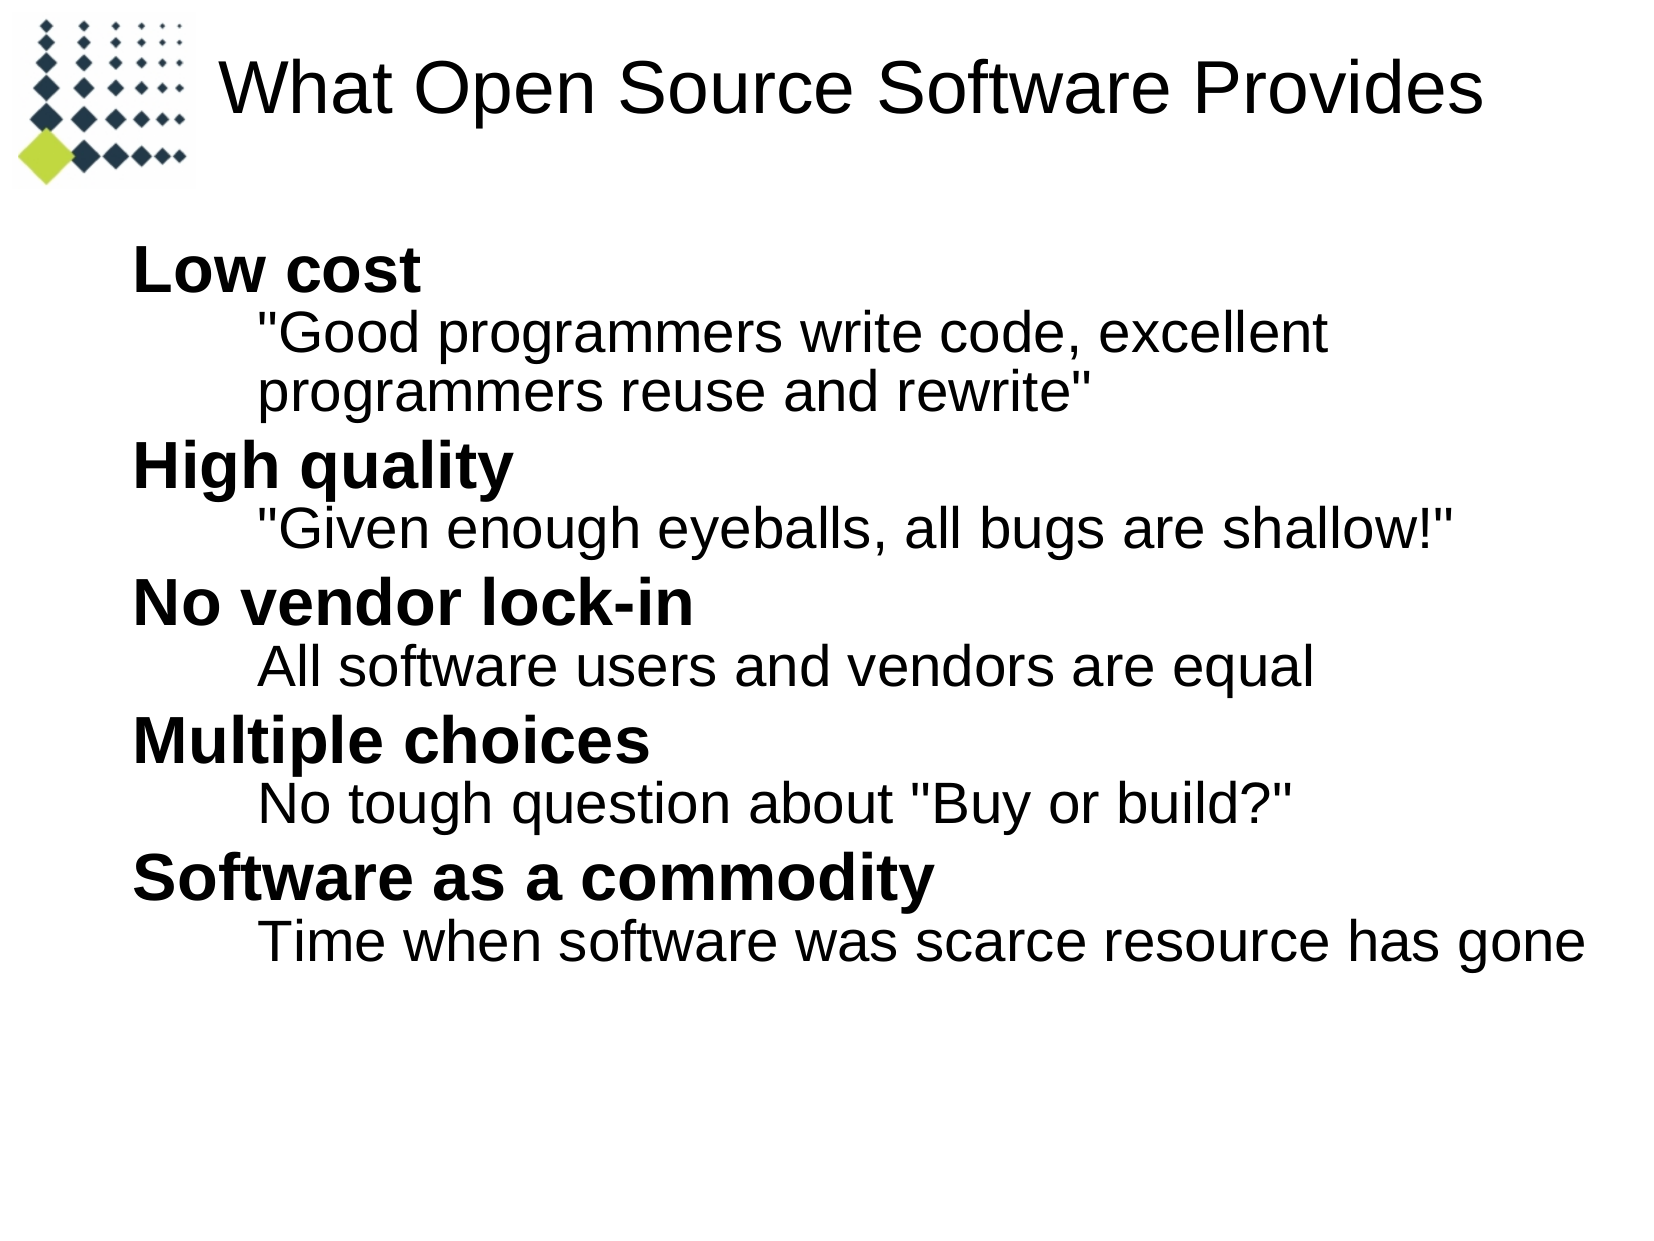

# What Open Source Software Provides
Low cost
"Good programmers write code, excellent programmers reuse and rewrite"
High quality
"Given enough eyeballs, all bugs are shallow!"
No vendor lock-in
All software users and vendors are equal
Multiple choices
No tough question about "Buy or build?"
Software as a commodity
Time when software was scarce resource has gone